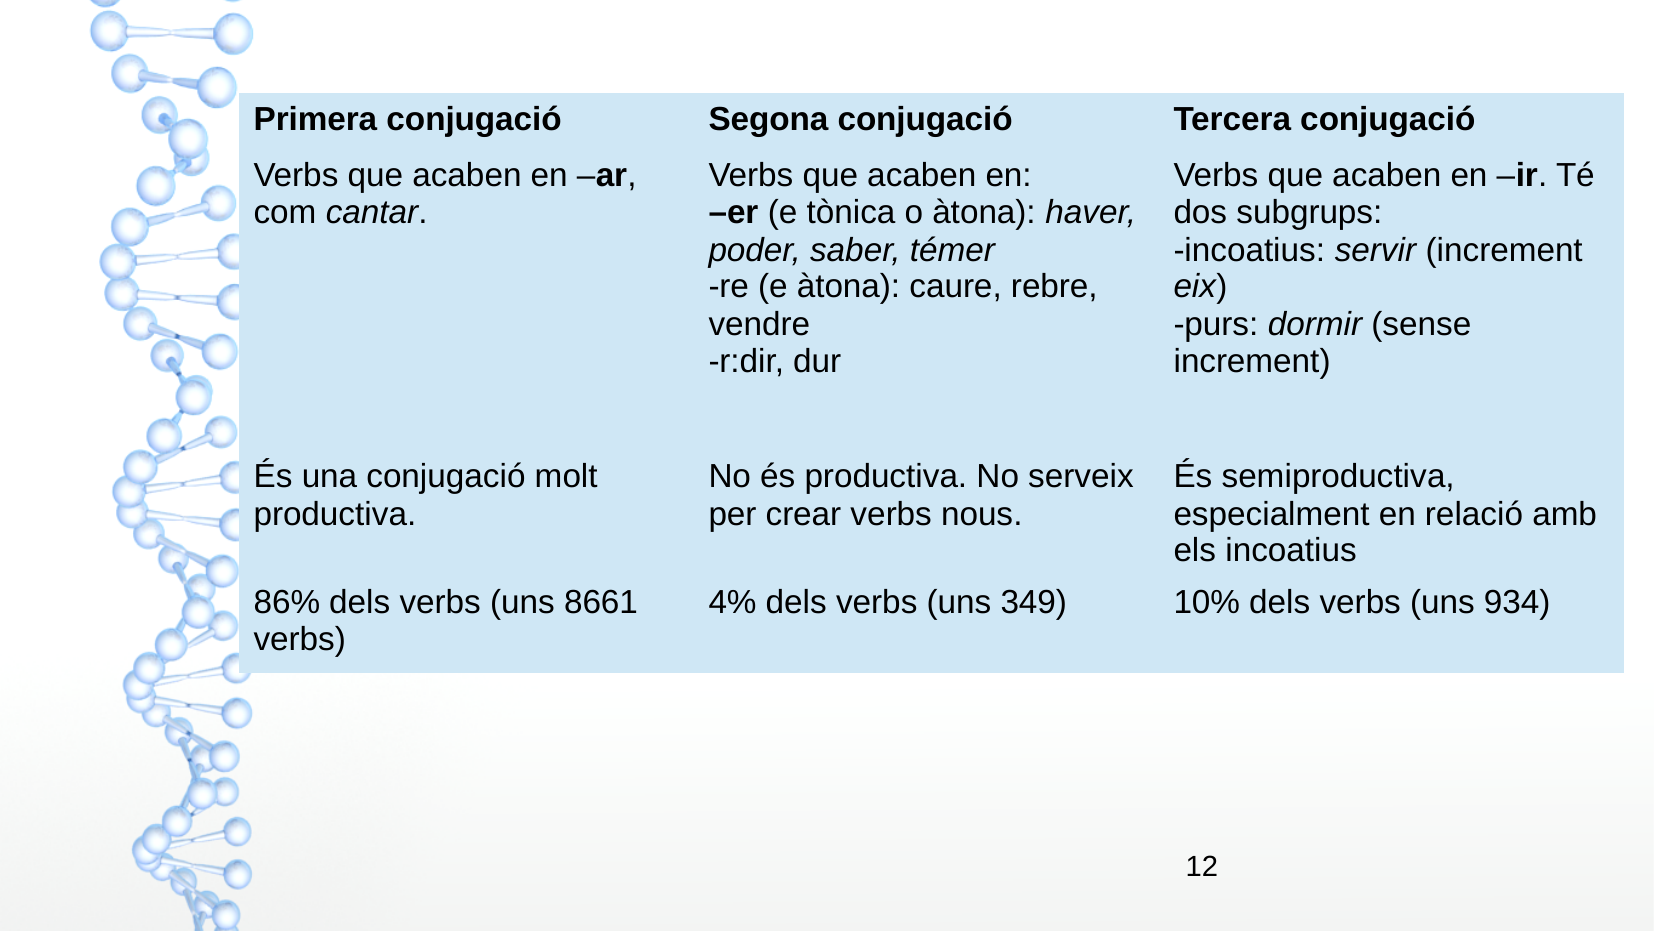

| Primera conjugació | Segona conjugació | Tercera conjugació |
| --- | --- | --- |
| Verbs que acaben en –ar, com cantar. | Verbs que acaben en: –er (e tònica o àtona): haver, poder, saber, témer -re (e àtona): caure, rebre, vendre -r:dir, dur | Verbs que acaben en –ir. Té dos subgrups: -incoatius: servir (increment eix) -purs: dormir (sense increment) |
| És una conjugació molt productiva. | No és productiva. No serveix per crear verbs nous. | És semiproductiva, especialment en relació amb els incoatius |
| 86% dels verbs (uns 8661 verbs) | 4% dels verbs (uns 349) | 10% dels verbs (uns 934) |